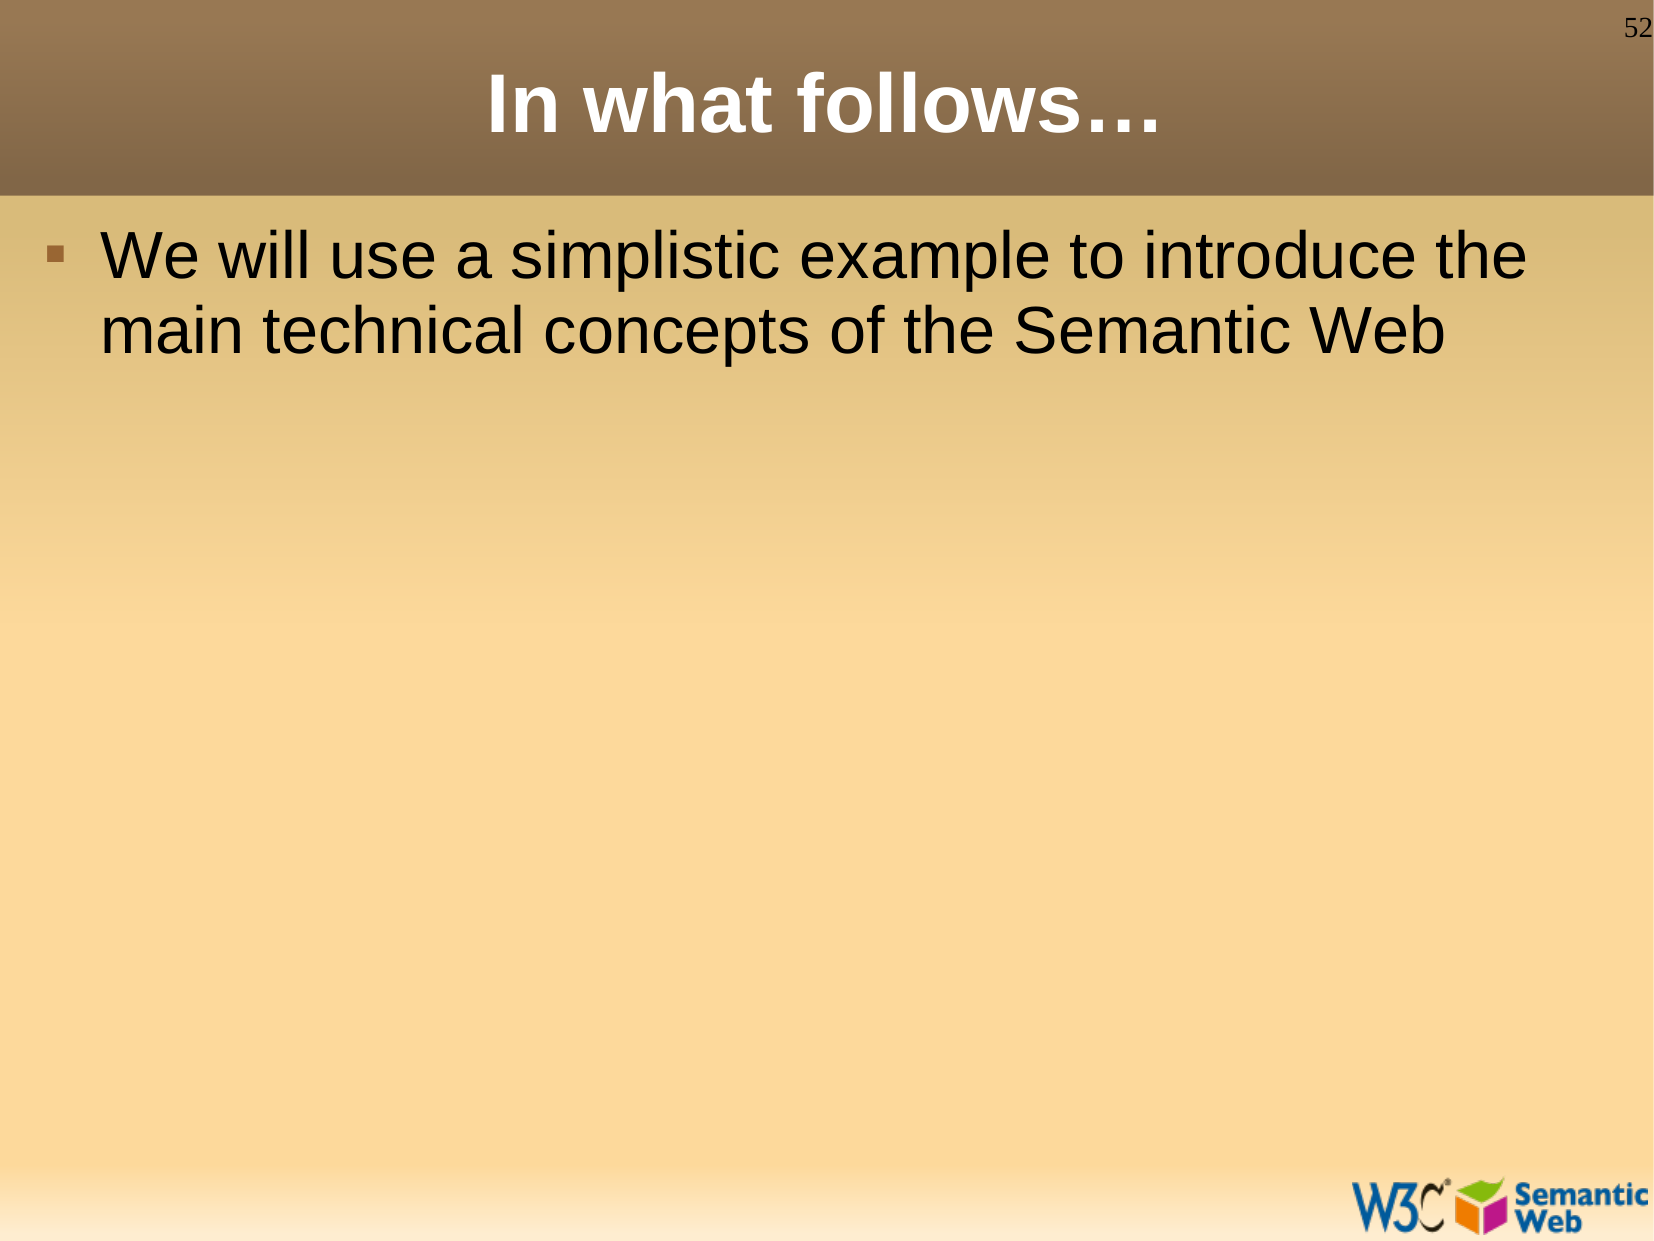

# In what follows…
52
We will use a simplistic example to introduce the main technical concepts of the Semantic Web